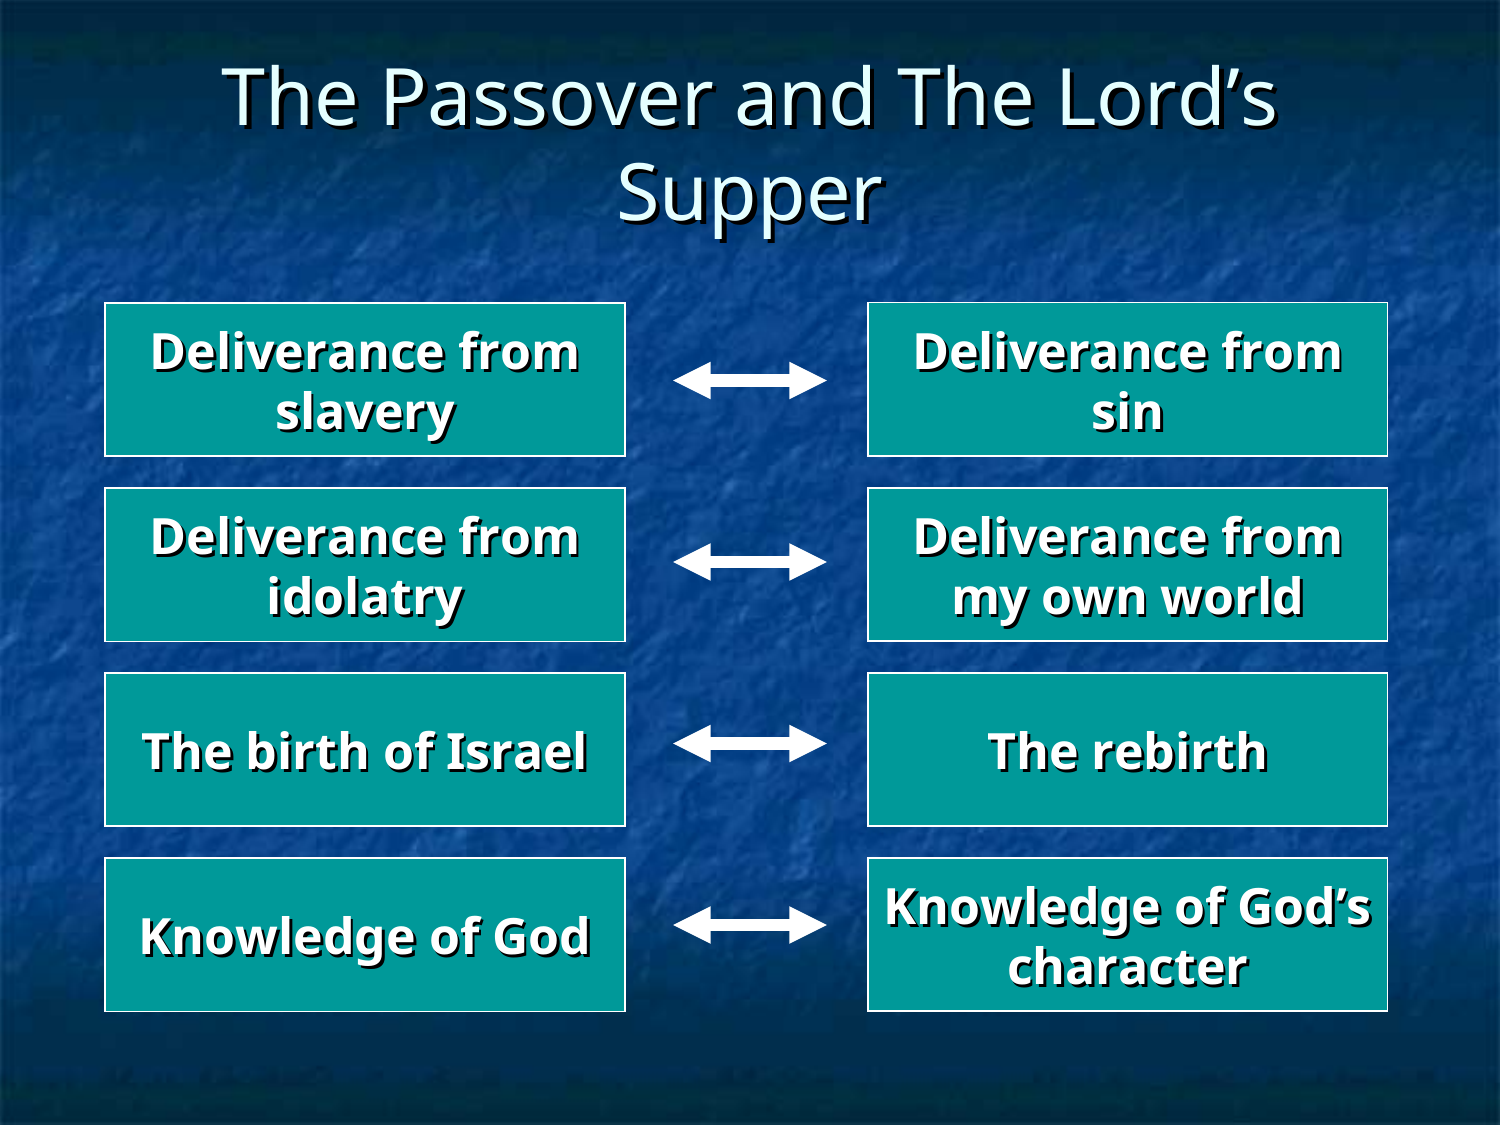

# The Passover and The Lord’s Supper
Deliverance from sin
Deliverance from slavery
Deliverance from my own world
Deliverance from idolatry
The birth of Israel
The rebirth
Knowledge of God’s character
Knowledge of God